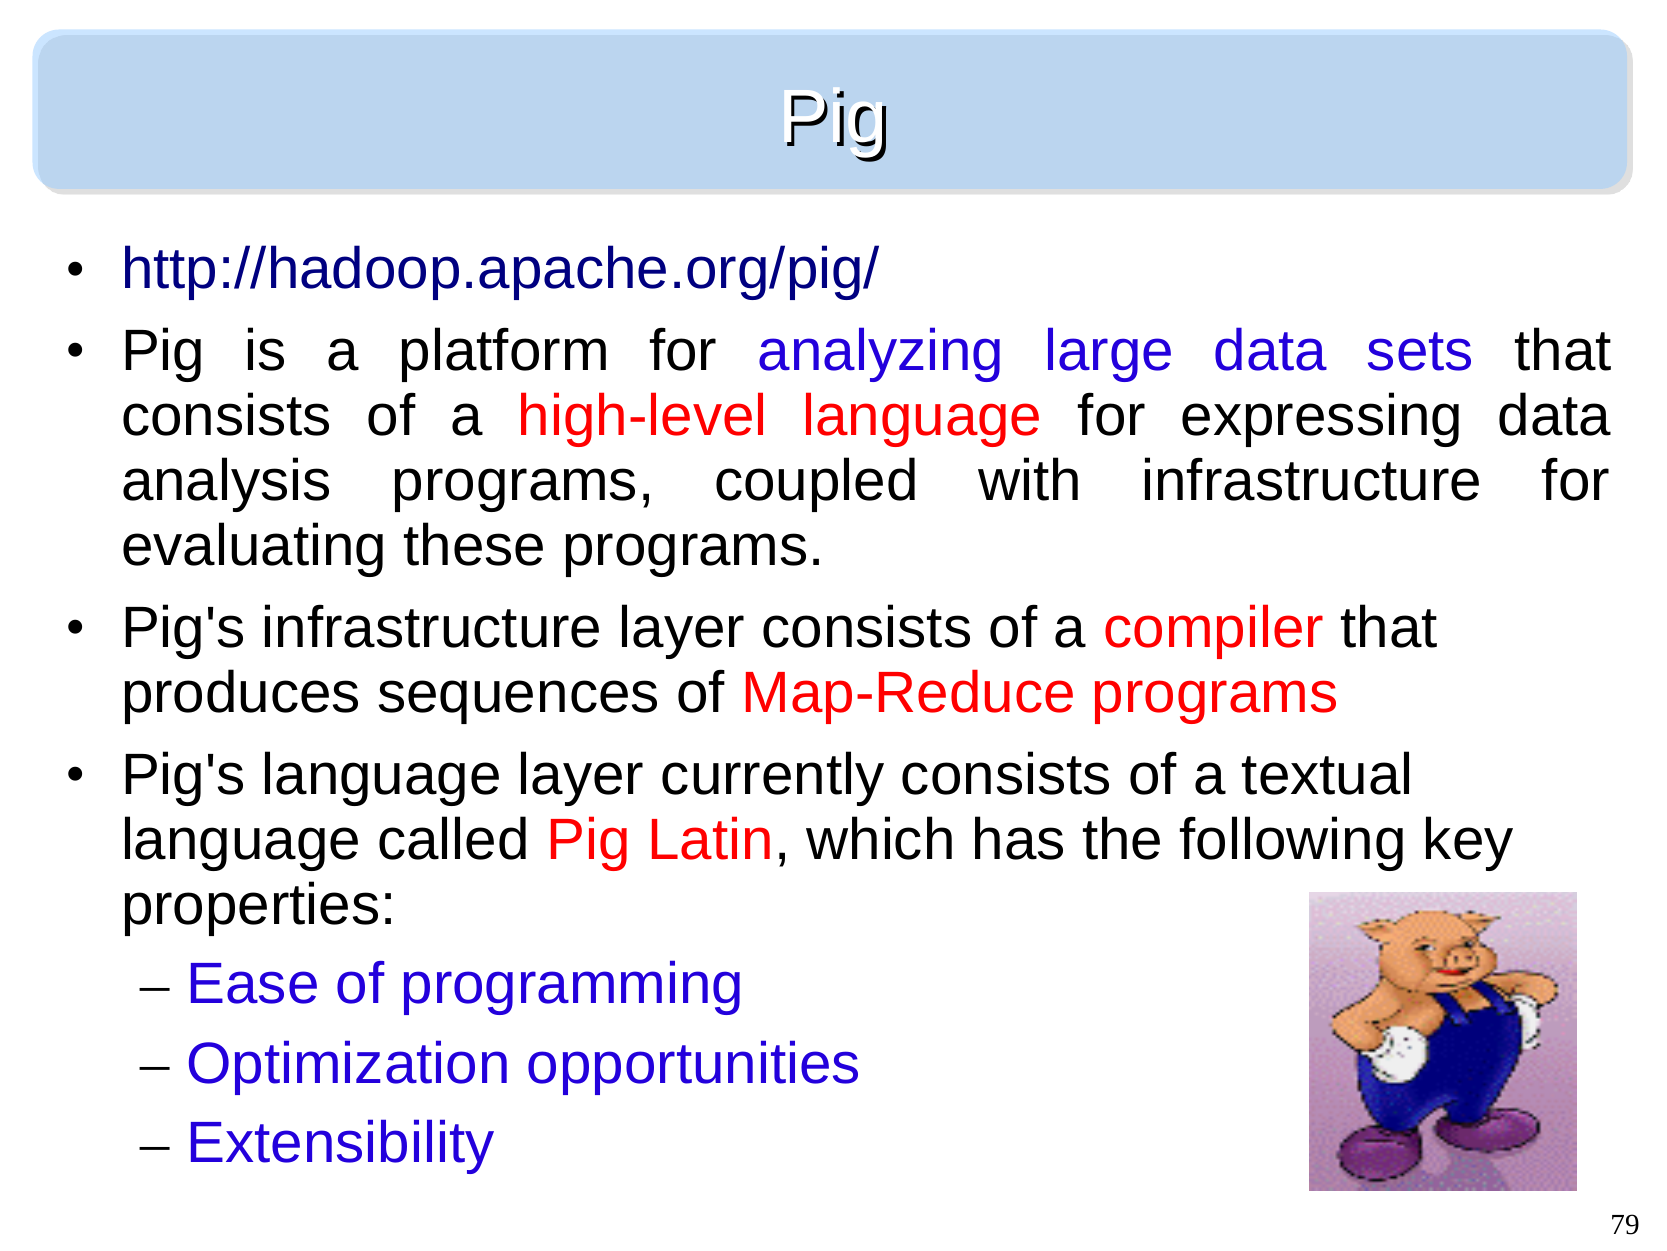

# Pig
http://hadoop.apache.org/pig/
Pig is a platform for analyzing large data sets that consists of a high-level language for expressing data analysis programs, coupled with infrastructure for evaluating these programs.
Pig's infrastructure layer consists of a compiler that produces sequences of Map-Reduce programs
Pig's language layer currently consists of a textual language called Pig Latin, which has the following key properties:
Ease of programming
Optimization opportunities
Extensibility
79